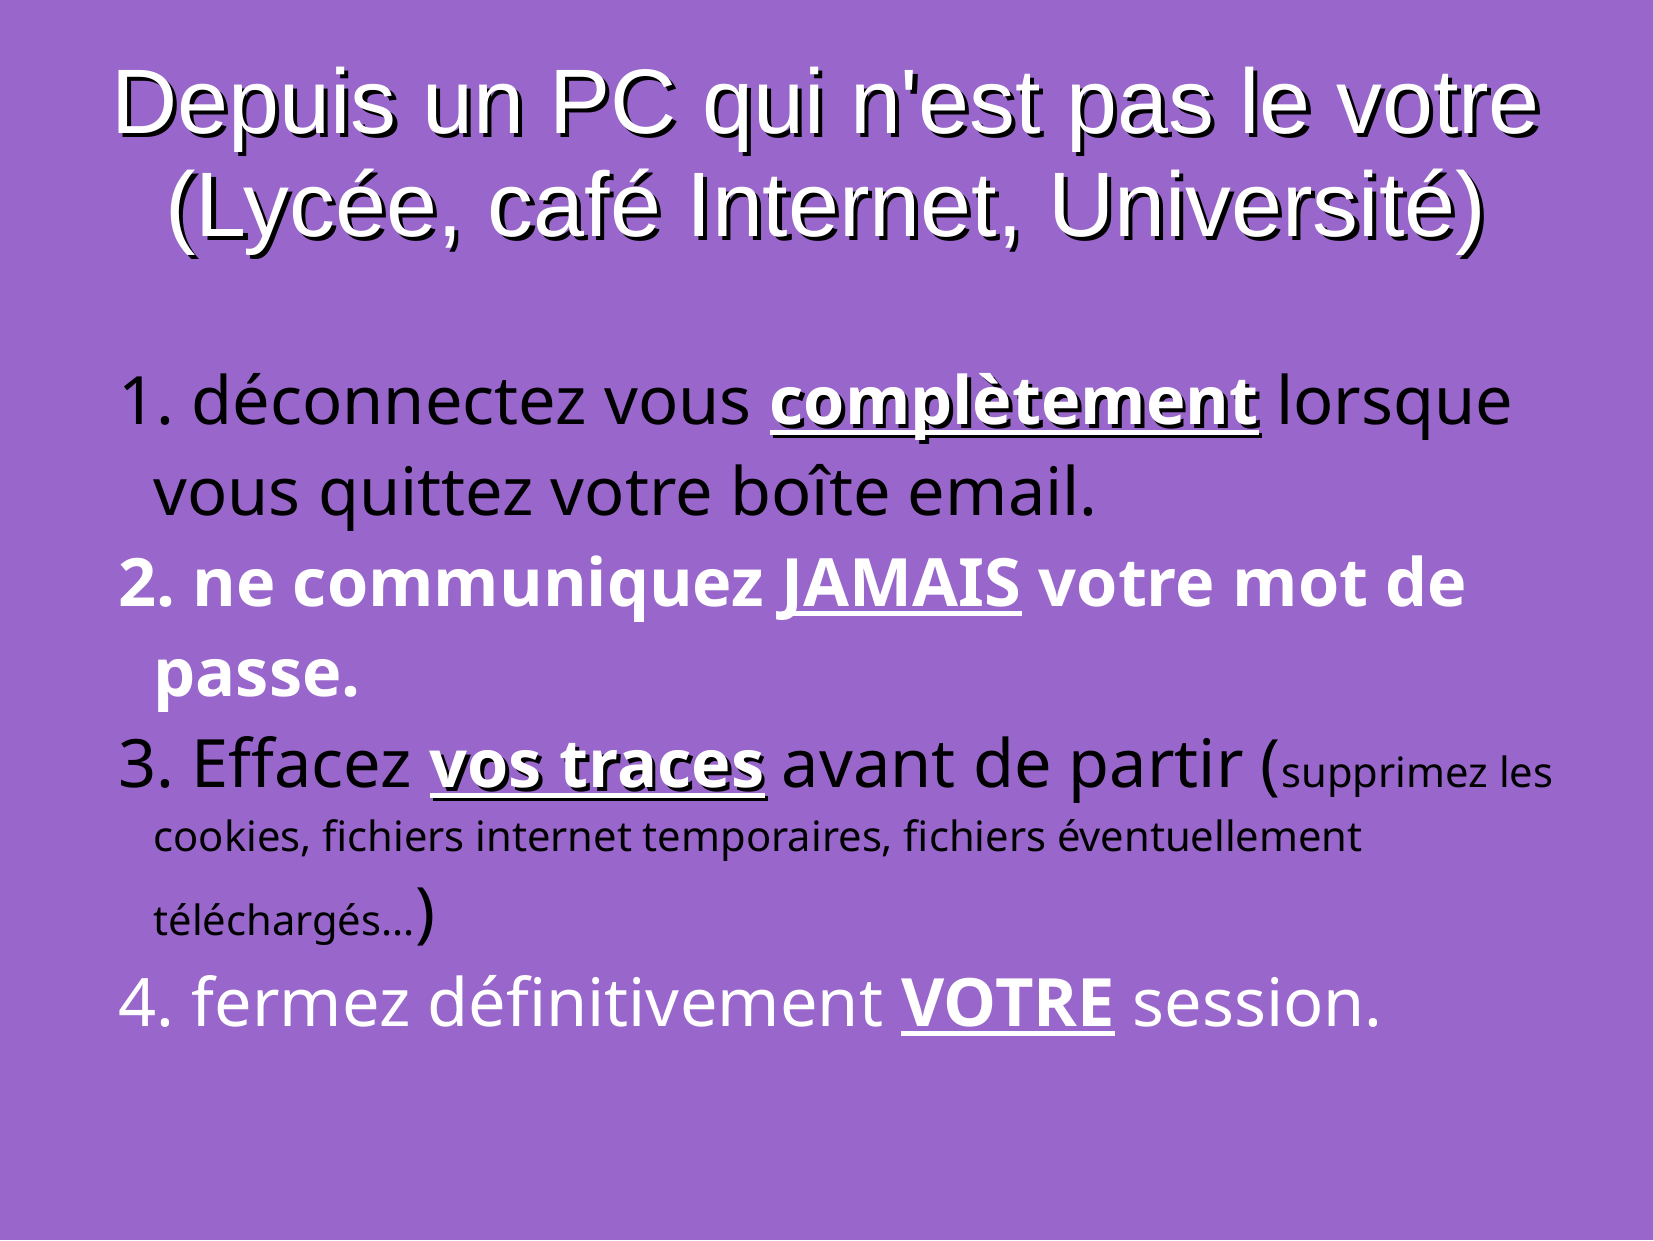

# Depuis un PC qui n'est pas le votre (Lycée, café Internet, Université)
1. déconnectez vous complètement lorsque vous quittez votre boîte email.
2. ne communiquez JAMAIS votre mot de passe.
3. Effacez vos traces avant de partir (supprimez les cookies, fichiers internet temporaires, fichiers éventuellement téléchargés...)
4. fermez définitivement VOTRE session.